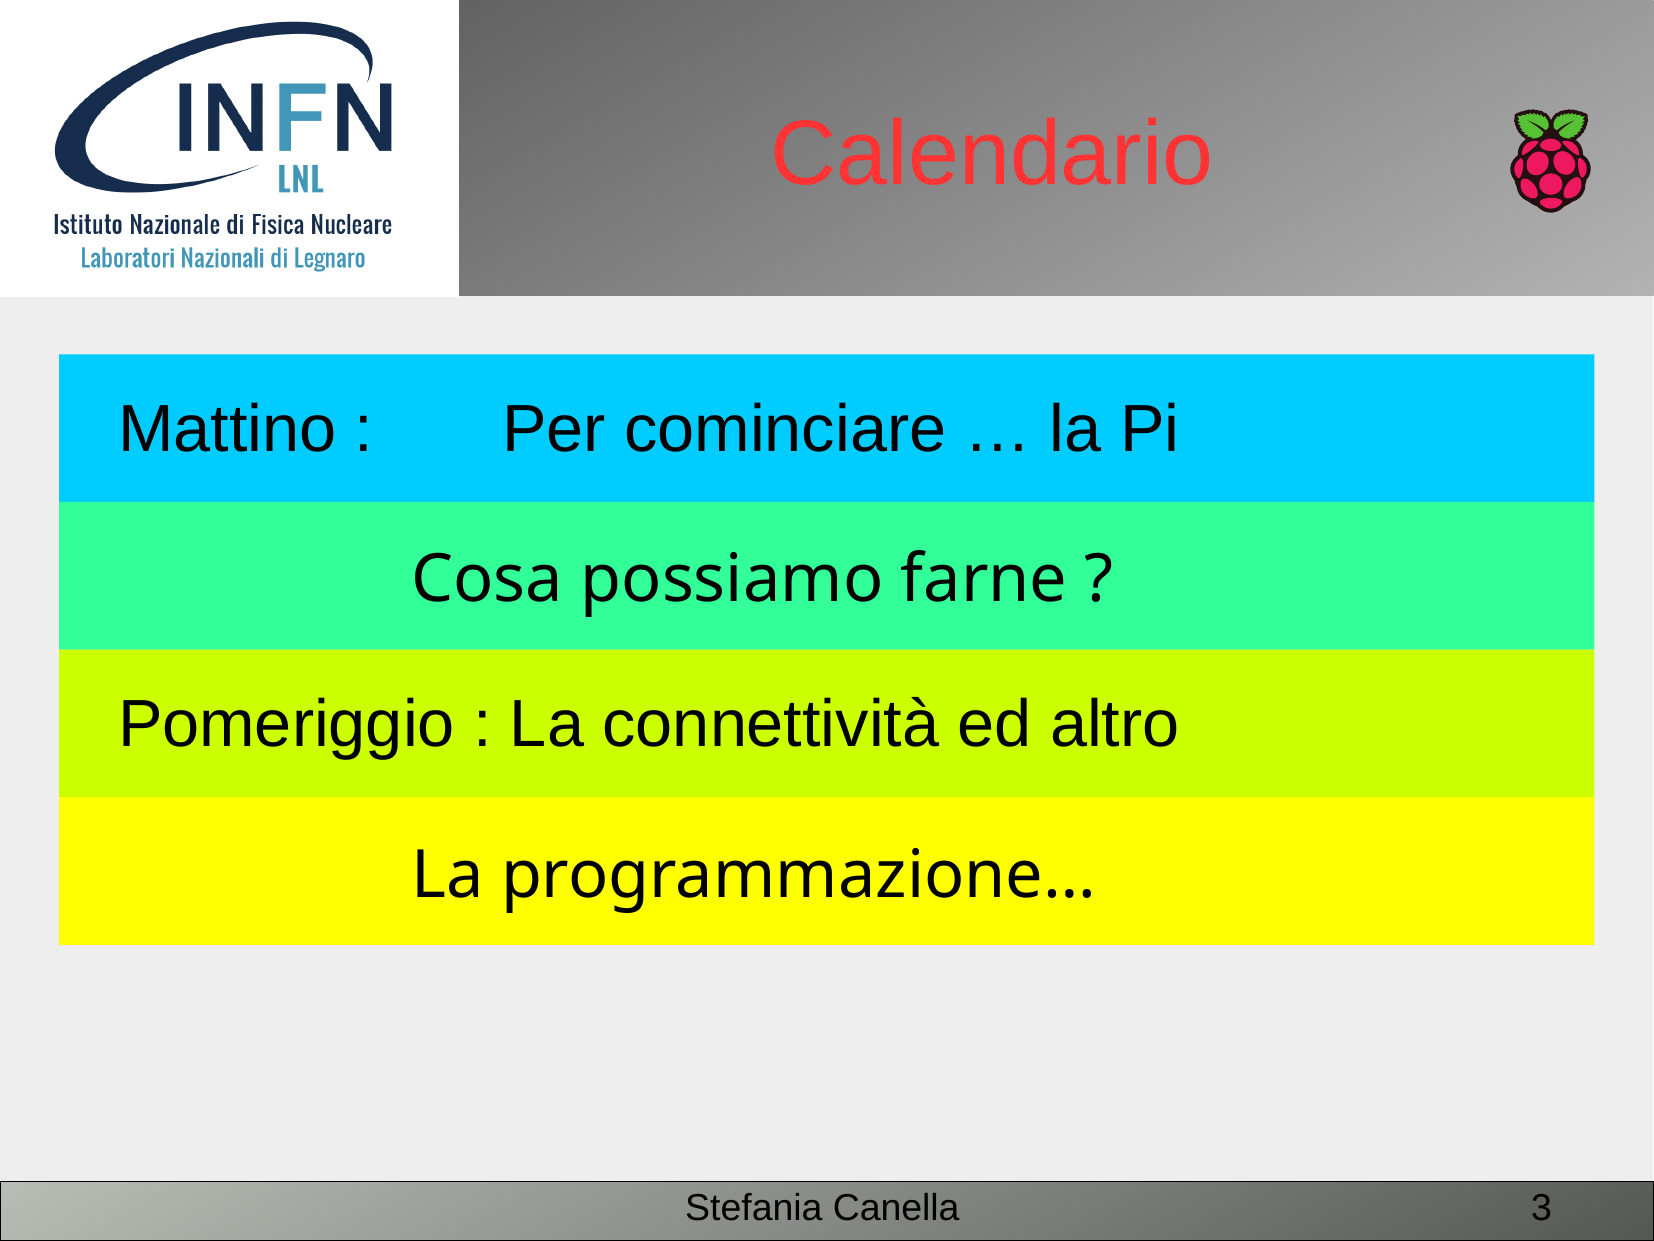

# Calendario
Mattino : Per cominciare … la Pi
 Cosa possiamo farne ?
Pomeriggio : La connettività ed altro
 La programmazione…
Stefania Canella